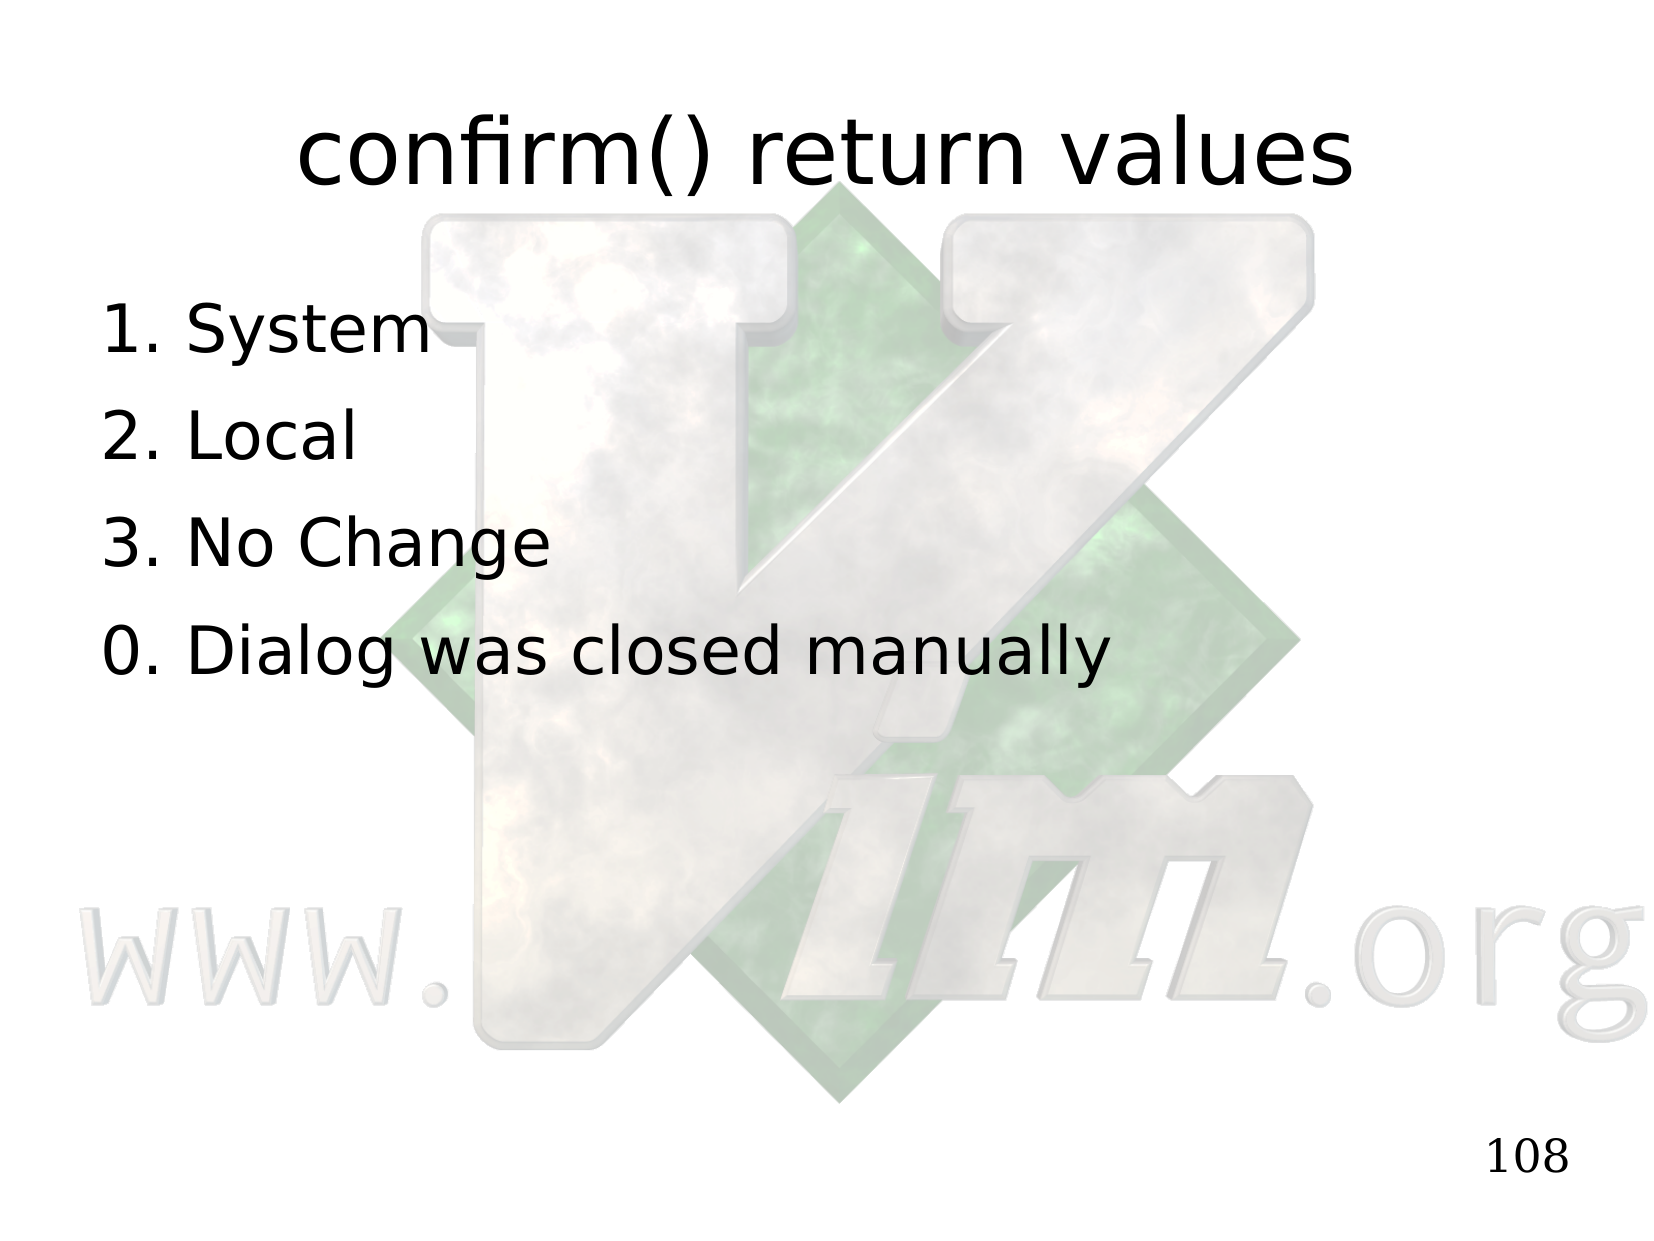

# confirm() return values
1. System
2. Local
3. No Change
0. Dialog was closed manually
108